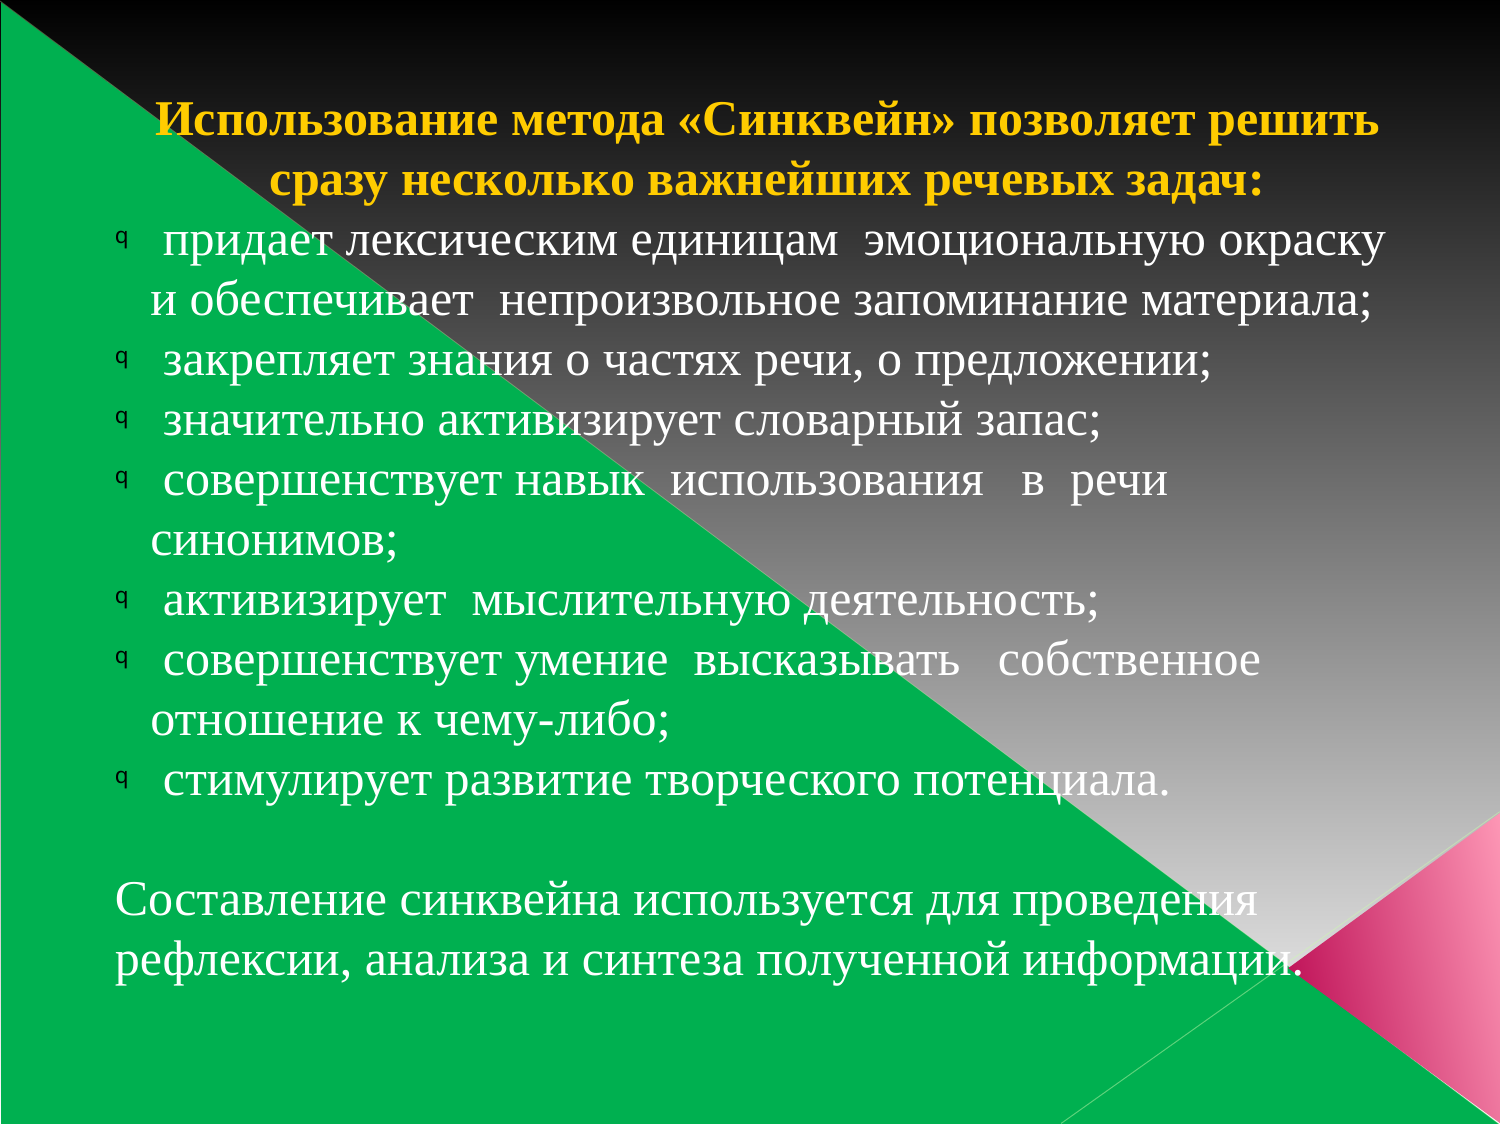

Использование метода «Синквейн» позволяет решить сразу несколько важнейших речевых задач:
 придает лексическим единицам эмоциональную окраску и обеспечивает непроизвольное запоминание материала;
 закрепляет знания о частях речи, о предложении;
 значительно активизирует словарный запас;
 совершенствует навык использования в речи синонимов;
 активизирует мыслительную деятельность;
 совершенствует умение высказывать собственное отношение к чему-либо;
 стимулирует развитие творческого потенциала.
Составление синквейна используется для проведения рефлексии, анализа и синтеза полученной информации.